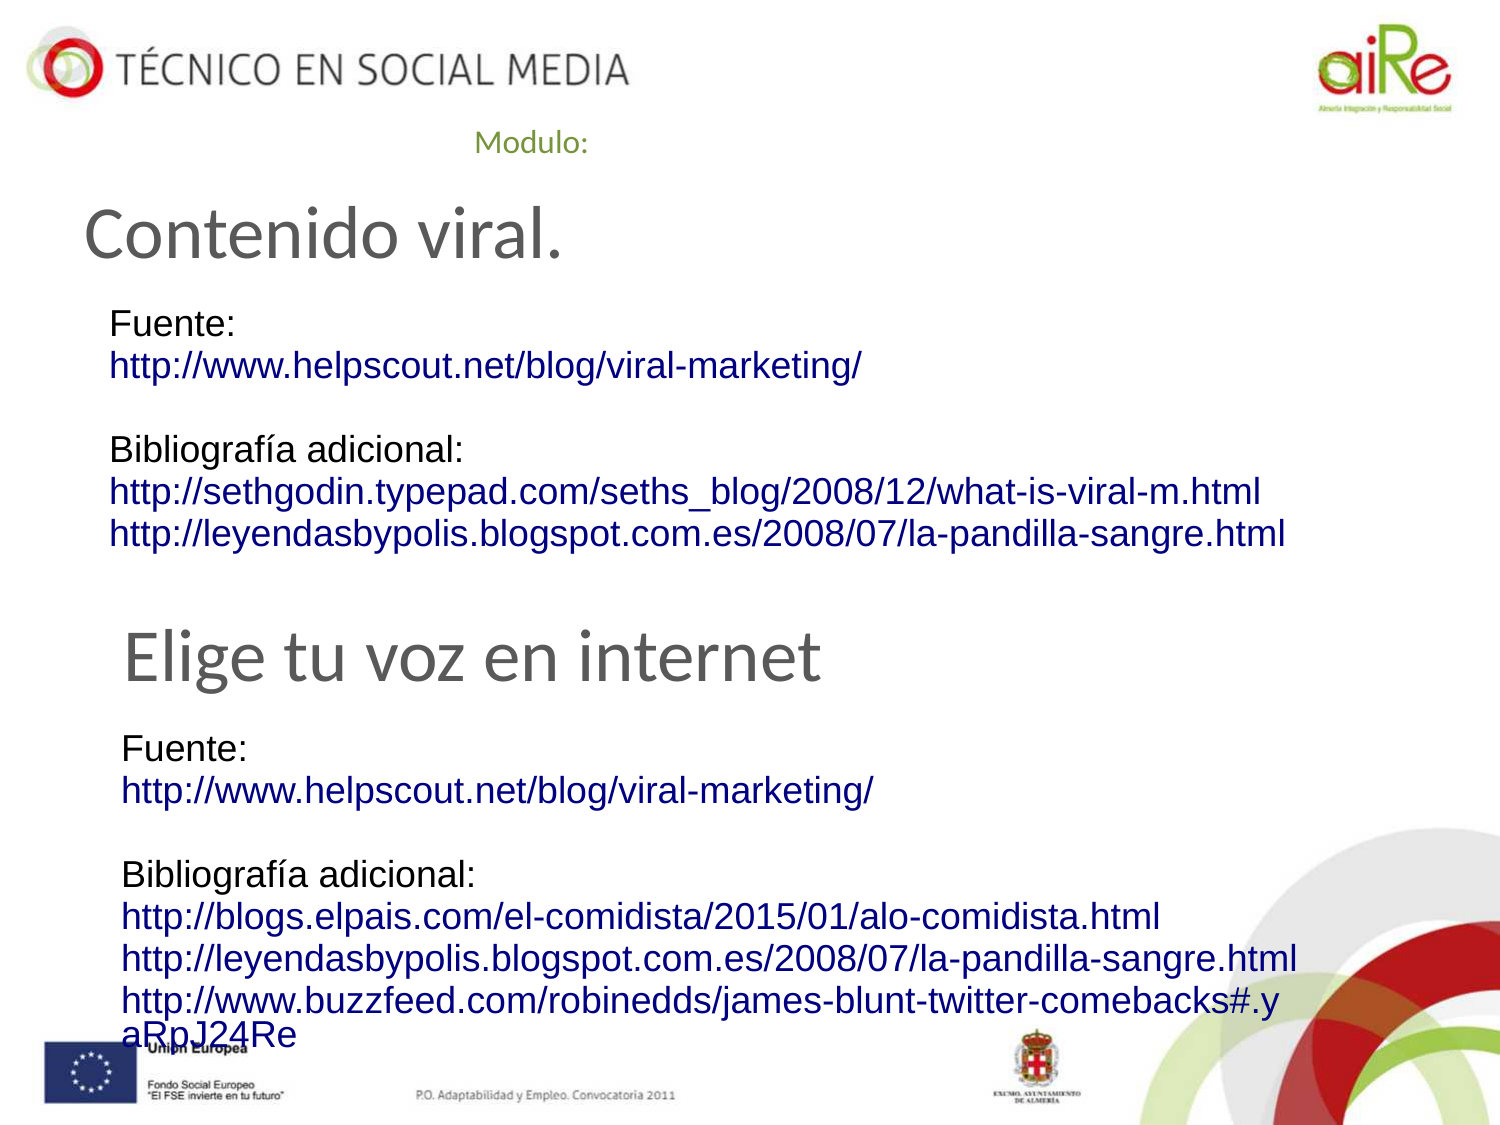

# Modulo:
Contenido viral.
Fuente:
http://www.helpscout.net/blog/viral-marketing/
Bibliografía adicional:
http://sethgodin.typepad.com/seths_blog/2008/12/what-is-viral-m.html
http://leyendasbypolis.blogspot.com.es/2008/07/la-pandilla-sangre.html
Elige tu voz en internet
Fuente:
http://www.helpscout.net/blog/viral-marketing/
Bibliografía adicional:
http://blogs.elpais.com/el-comidista/2015/01/alo-comidista.html
http://leyendasbypolis.blogspot.com.es/2008/07/la-pandilla-sangre.html
http://www.buzzfeed.com/robinedds/james-blunt-twitter-comebacks#.yaRpJ24Re